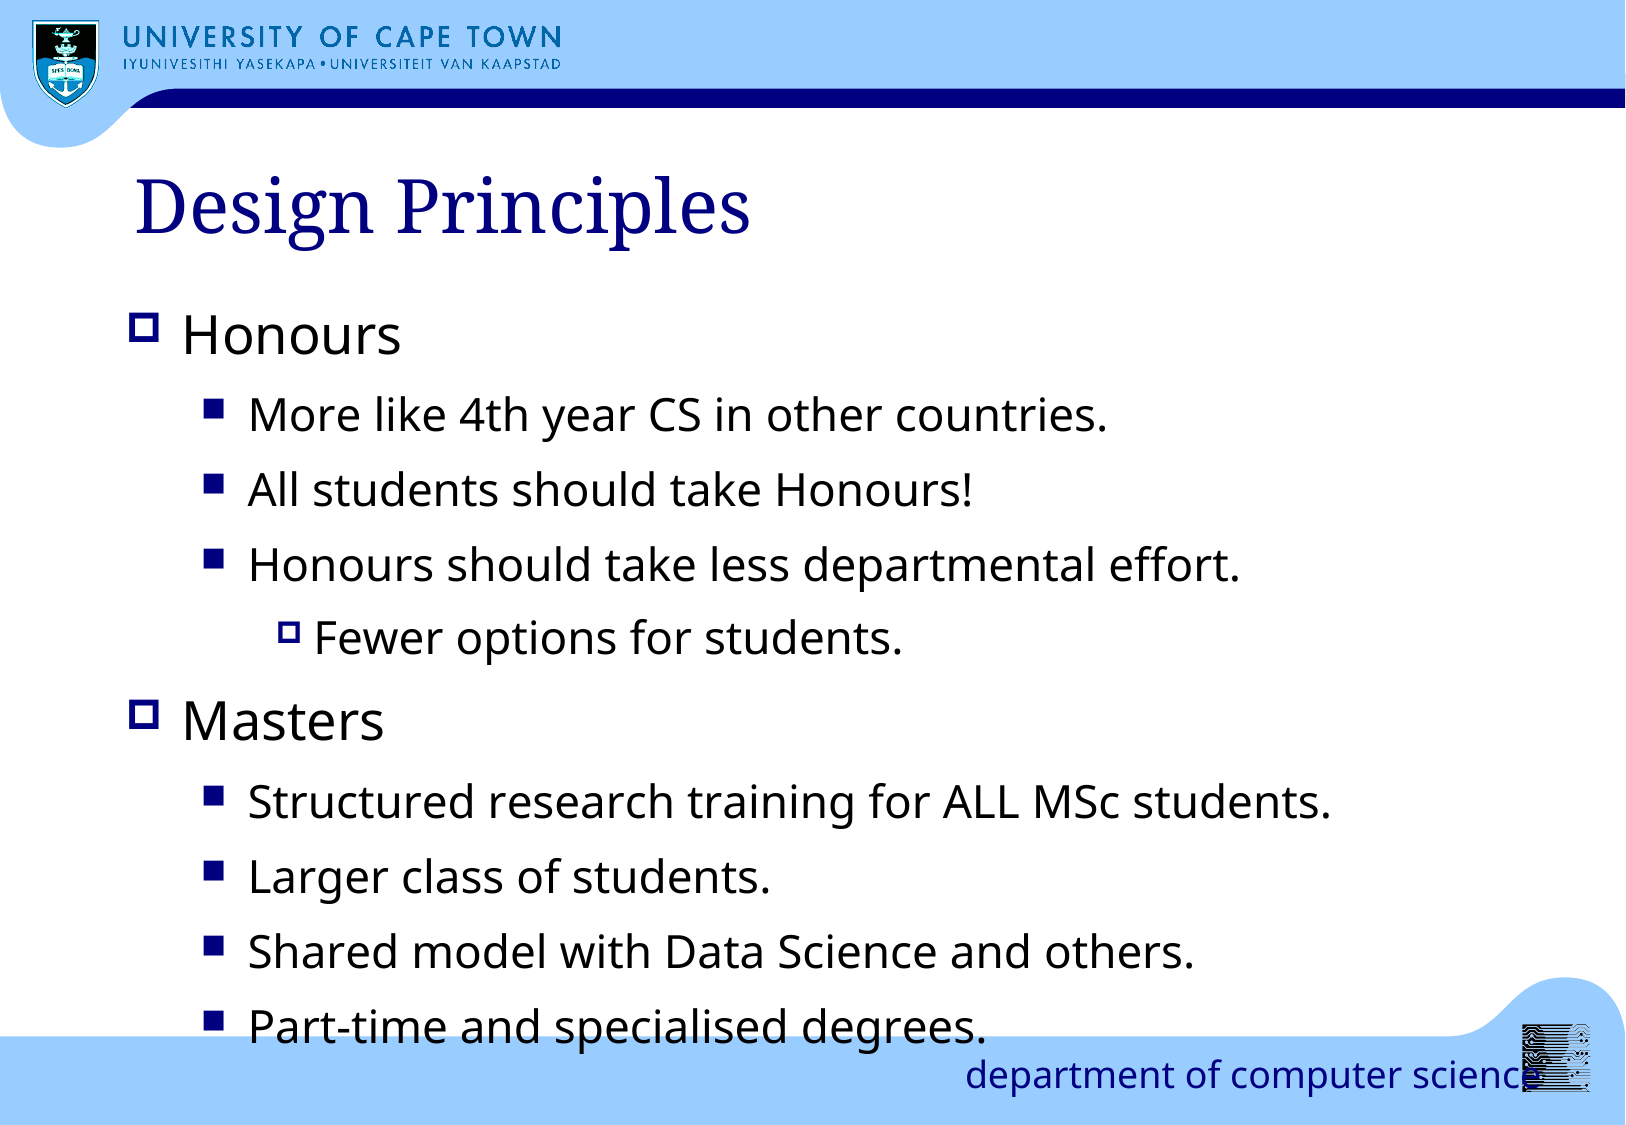

# Design Principles
Honours
More like 4th year CS in other countries.
All students should take Honours!
Honours should take less departmental effort.
Fewer options for students.
Masters
Structured research training for ALL MSc students.
Larger class of students.
Shared model with Data Science and others.
Part-time and specialised degrees.